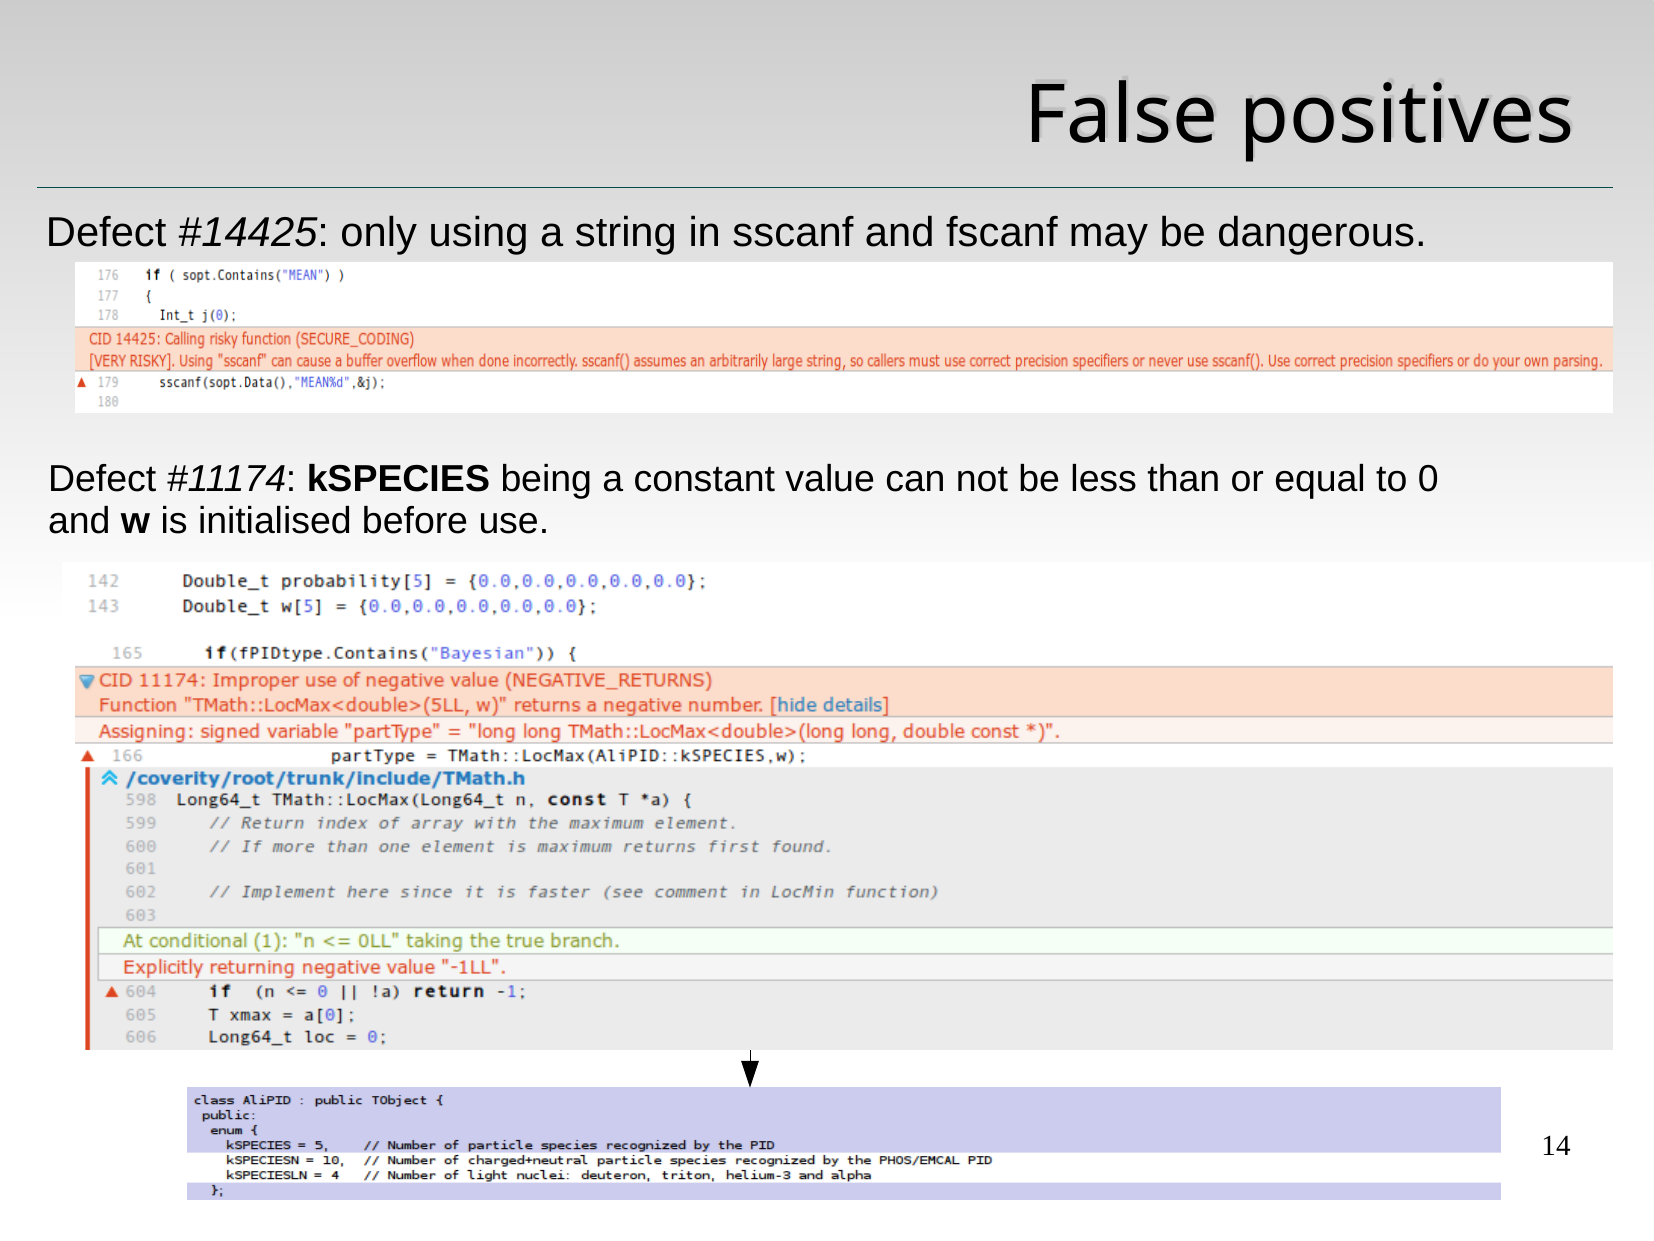

# False positives
Defect #14425: only using a string in sscanf and fscanf may be dangerous.
Defect #11174: kSPECIES being a constant value can not be less than or equal to 0 and w is initialised before use.
14